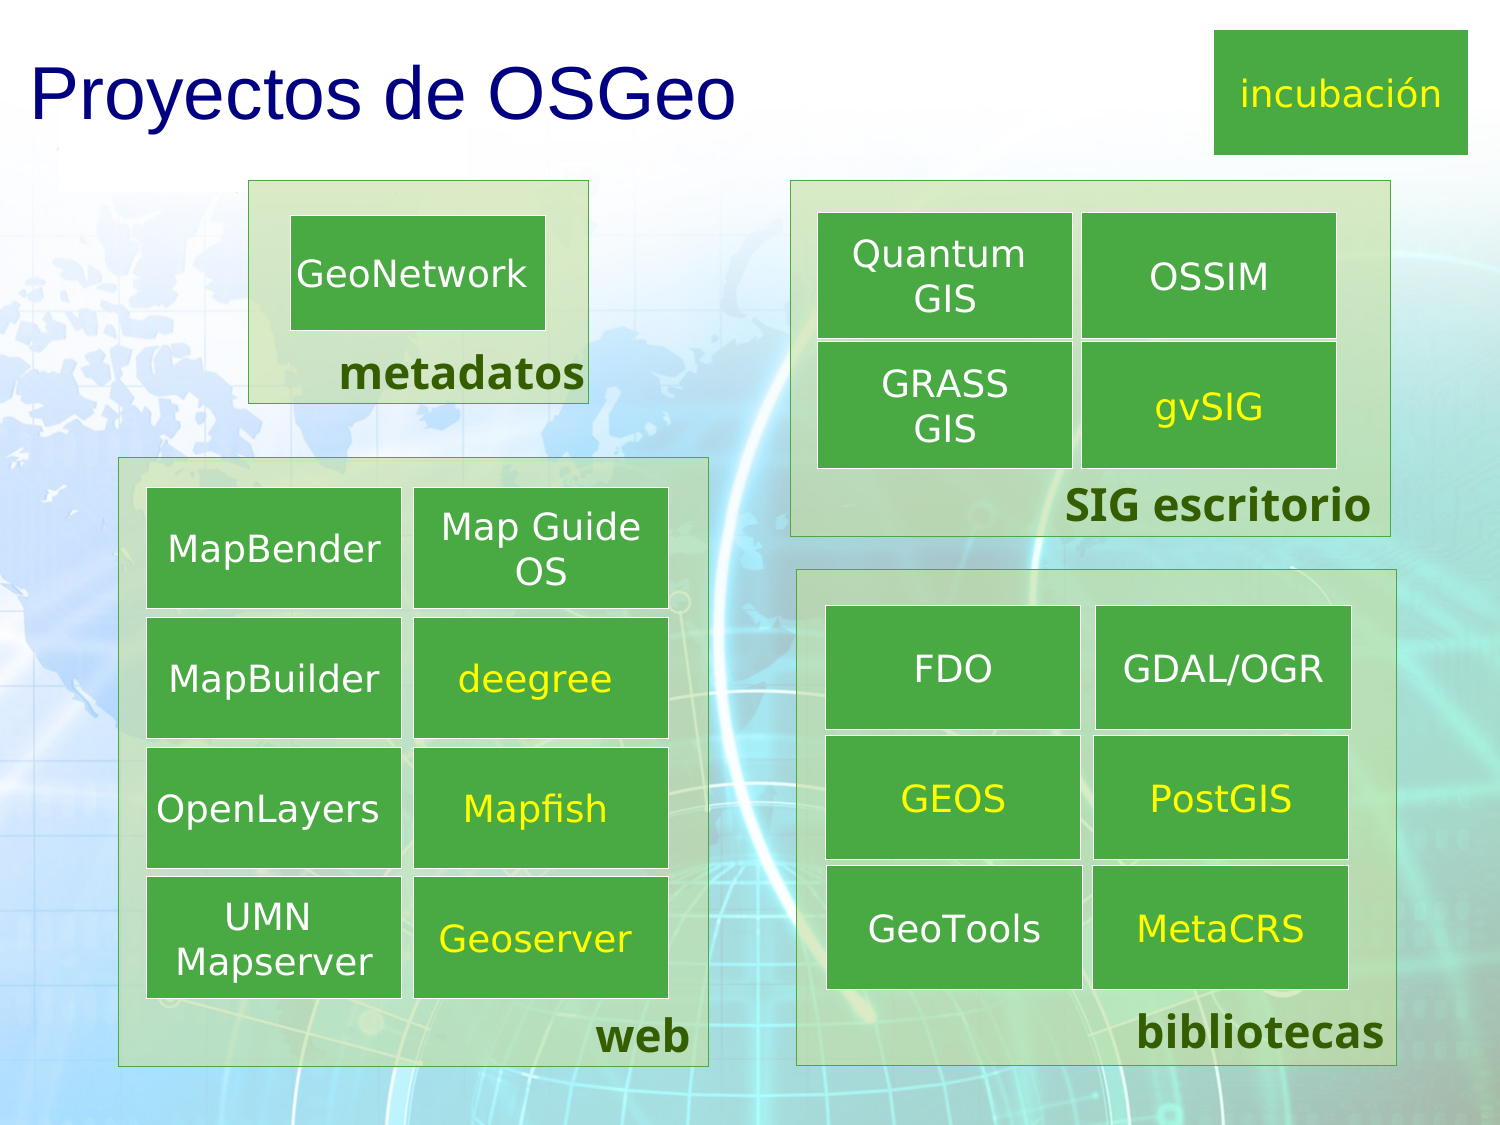

incubación
# Proyectos de OSGeo
GeoNetwork
metadatos
Quantum
GIS
OSSIM
GRASS
GIS
gvSIG
SIG escritorio
MapBender
Map Guide
OS
MapBuilder
deegree
OpenLayers
Mapfish
UMN
Mapserver
Geoserver
web
FDO
GDAL/OGR
GEOS
PostGIS
GeoTools
MetaCRS
bibliotecas